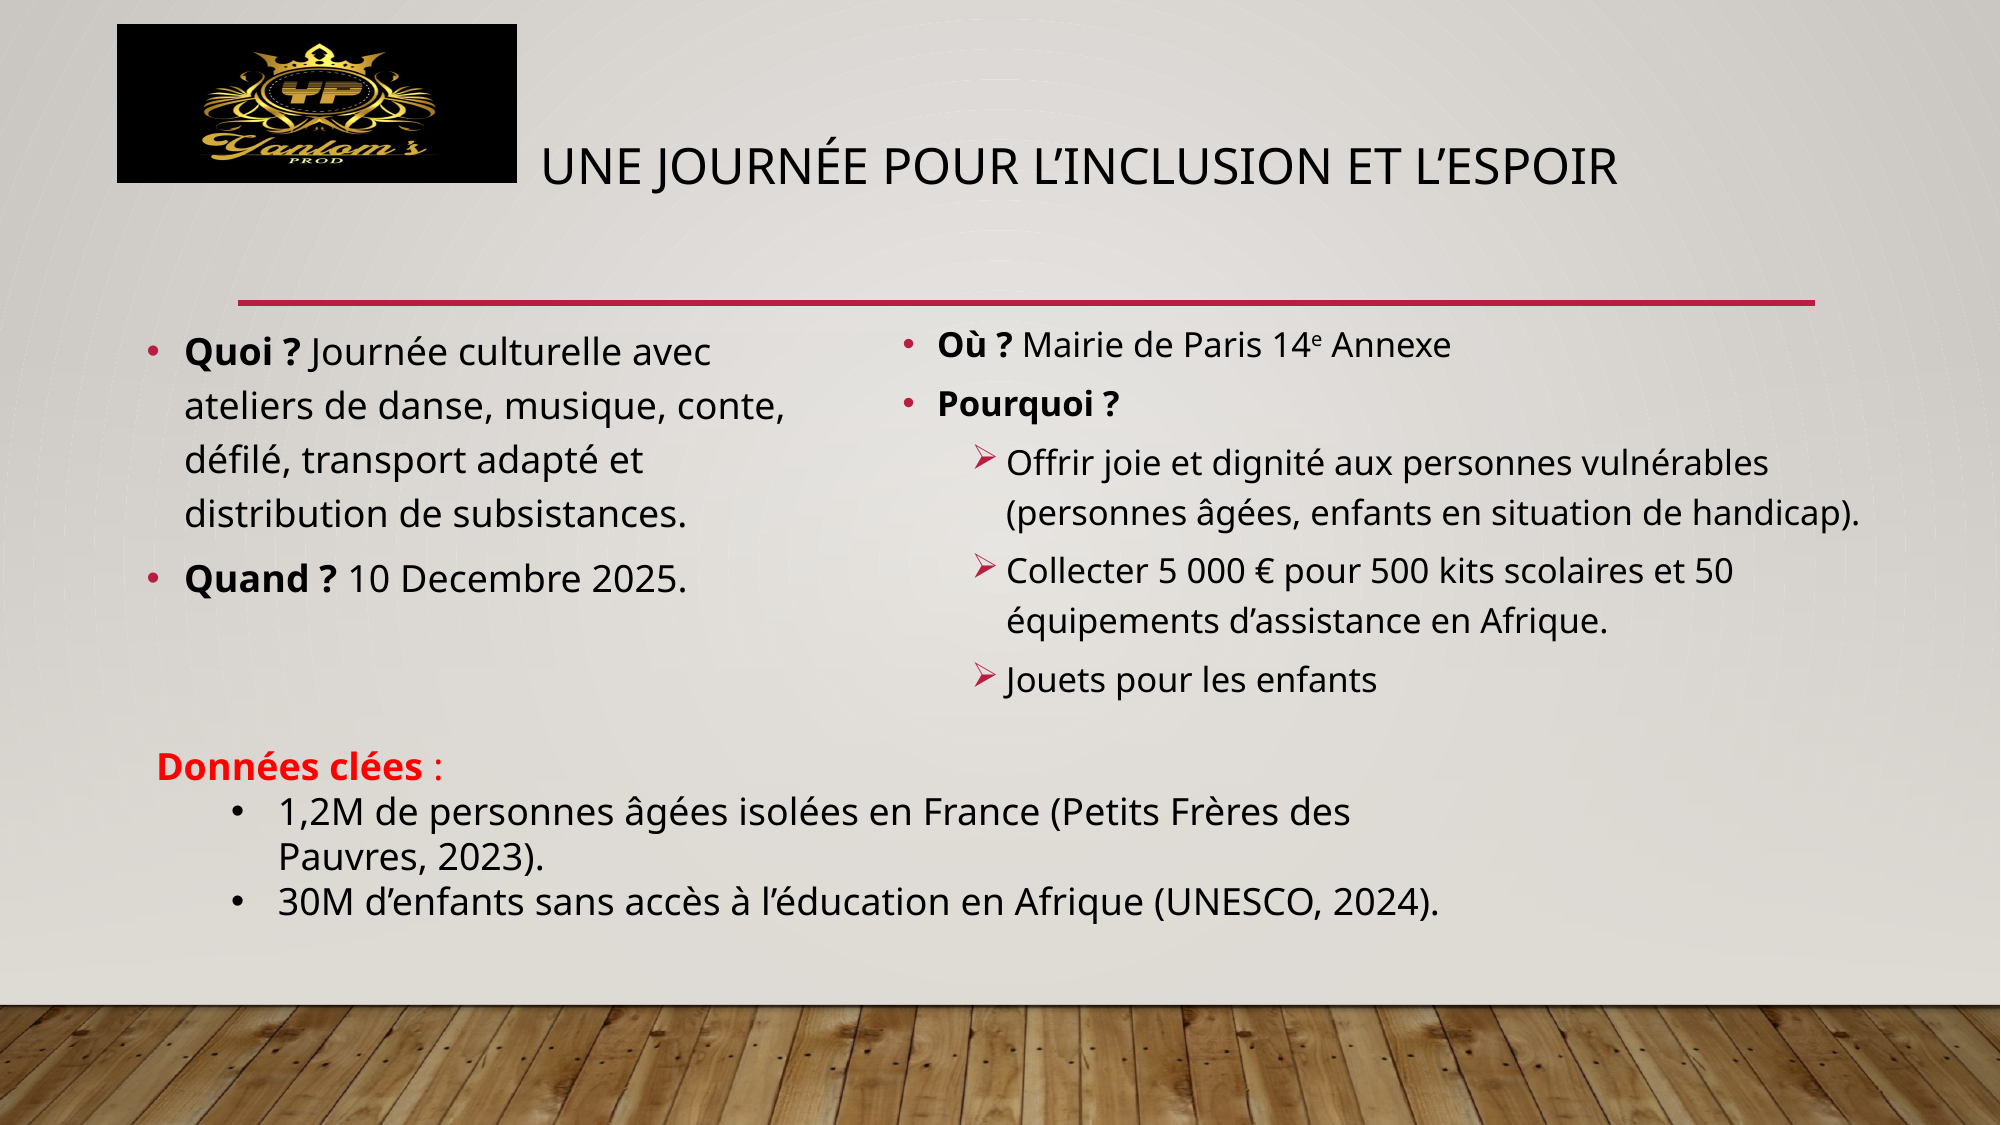

# Une Journée pour l’Inclusion et l’Espoir
Quoi ? Journée culturelle avec ateliers de danse, musique, conte, défilé, transport adapté et distribution de subsistances.
Quand ? 10 Decembre 2025.
Où ? Mairie de Paris 14e Annexe
Pourquoi ?
Offrir joie et dignité aux personnes vulnérables (personnes âgées, enfants en situation de handicap).
Collecter 5 000 € pour 500 kits scolaires et 50 équipements d’assistance en Afrique.
Jouets pour les enfants
Données clées :
1,2M de personnes âgées isolées en France (Petits Frères des Pauvres, 2023).
30M d’enfants sans accès à l’éducation en Afrique (UNESCO, 2024).